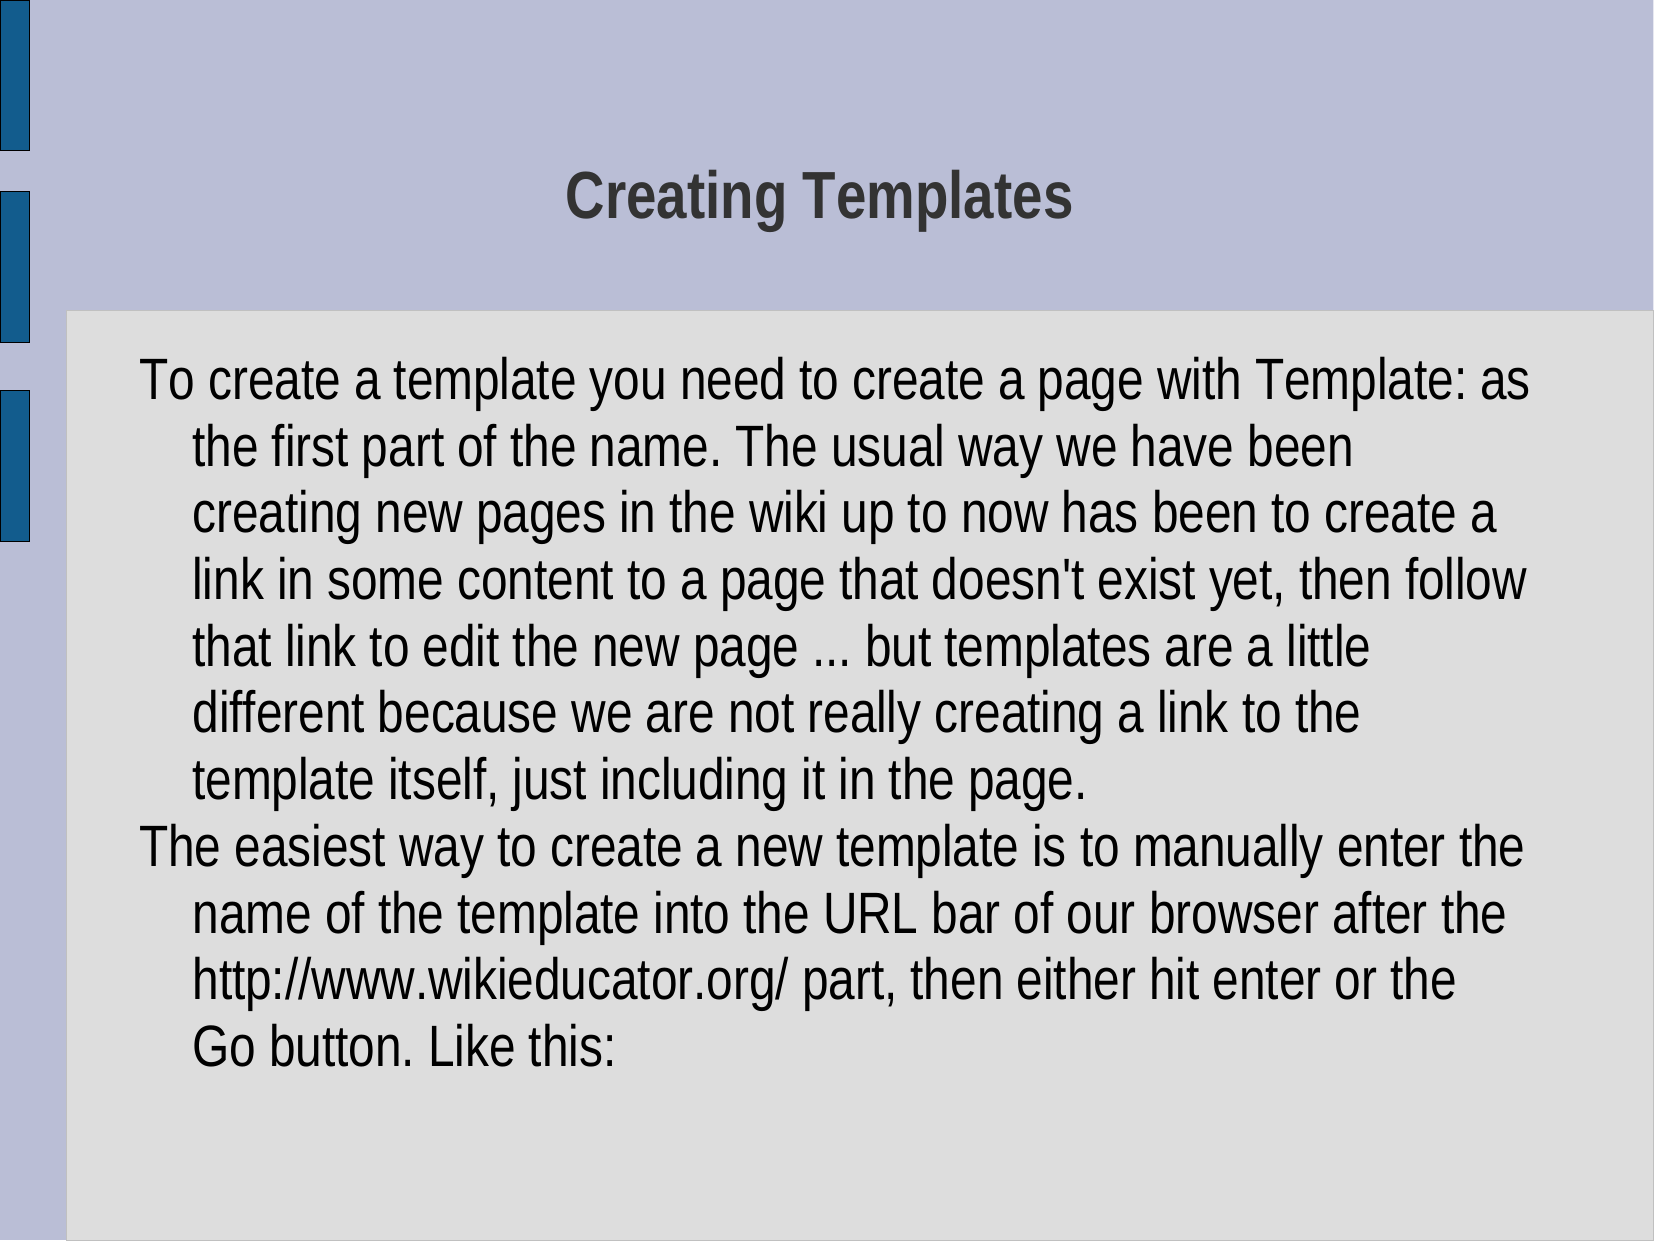

Creating Templates
# To create a template you need to create a page with Template: as the first part of the name. The usual way we have been creating new pages in the wiki up to now has been to create a link in some content to a page that doesn't exist yet, then follow that link to edit the new page ... but templates are a little different because we are not really creating a link to the template itself, just including it in the page.
The easiest way to create a new template is to manually enter the name of the template into the URL bar of our browser after the http://www.wikieducator.org/ part, then either hit enter or the Go button. Like this: